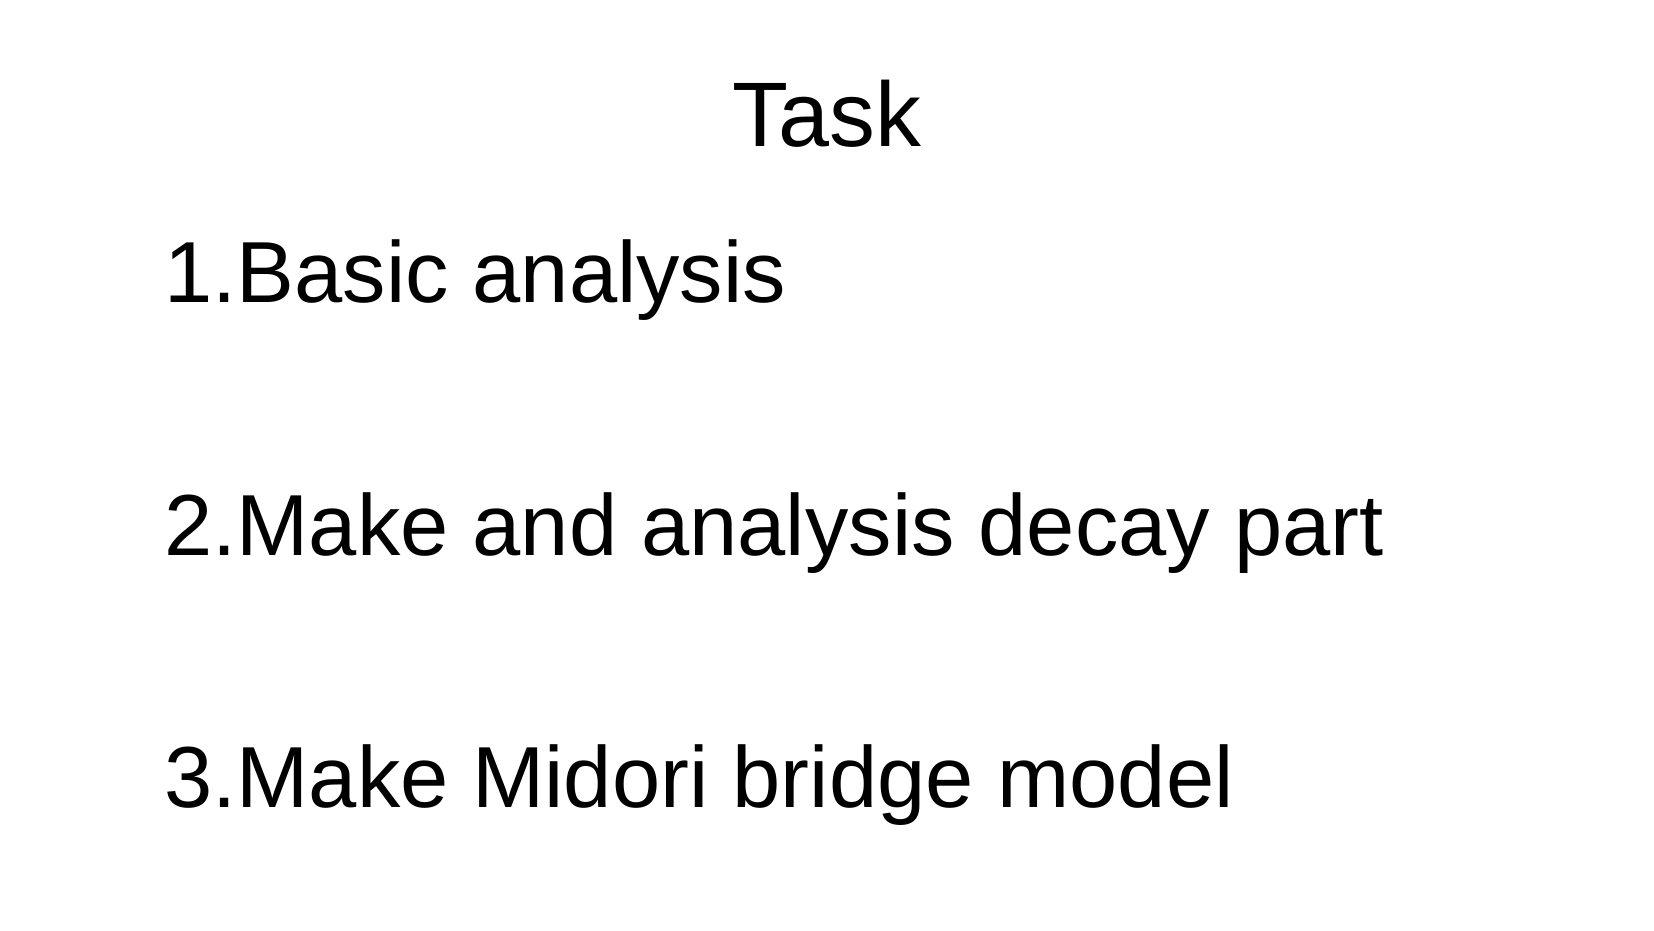

# Task
1.Basic analysis
2.Make and analysis decay part
3.Make Midori bridge model